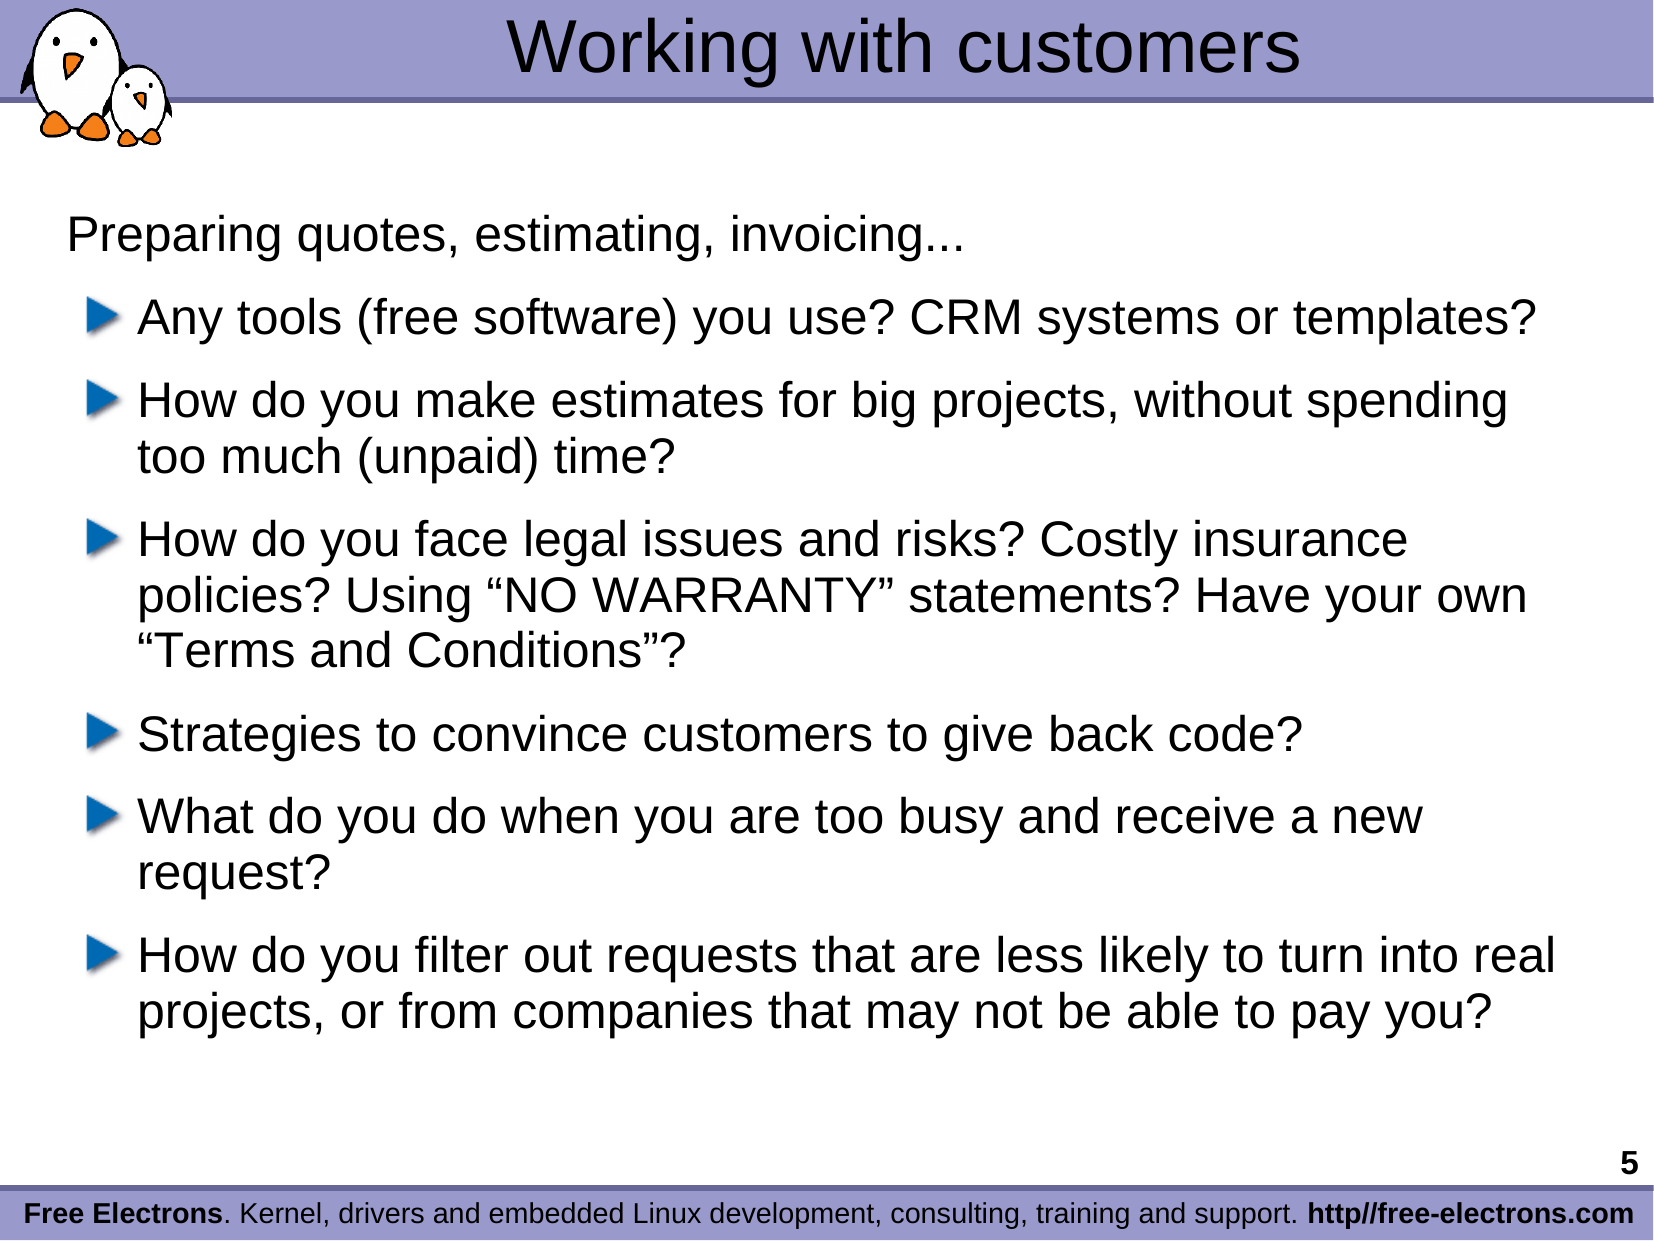

# Working with customers
Preparing quotes, estimating, invoicing...
Any tools (free software) you use? CRM systems or templates?
How do you make estimates for big projects, without spending too much (unpaid) time?
How do you face legal issues and risks? Costly insurance policies? Using “NO WARRANTY” statements? Have your own “Terms and Conditions”?
Strategies to convince customers to give back code?
What do you do when you are too busy and receive a new request?
How do you filter out requests that are less likely to turn into real projects, or from companies that may not be able to pay you?